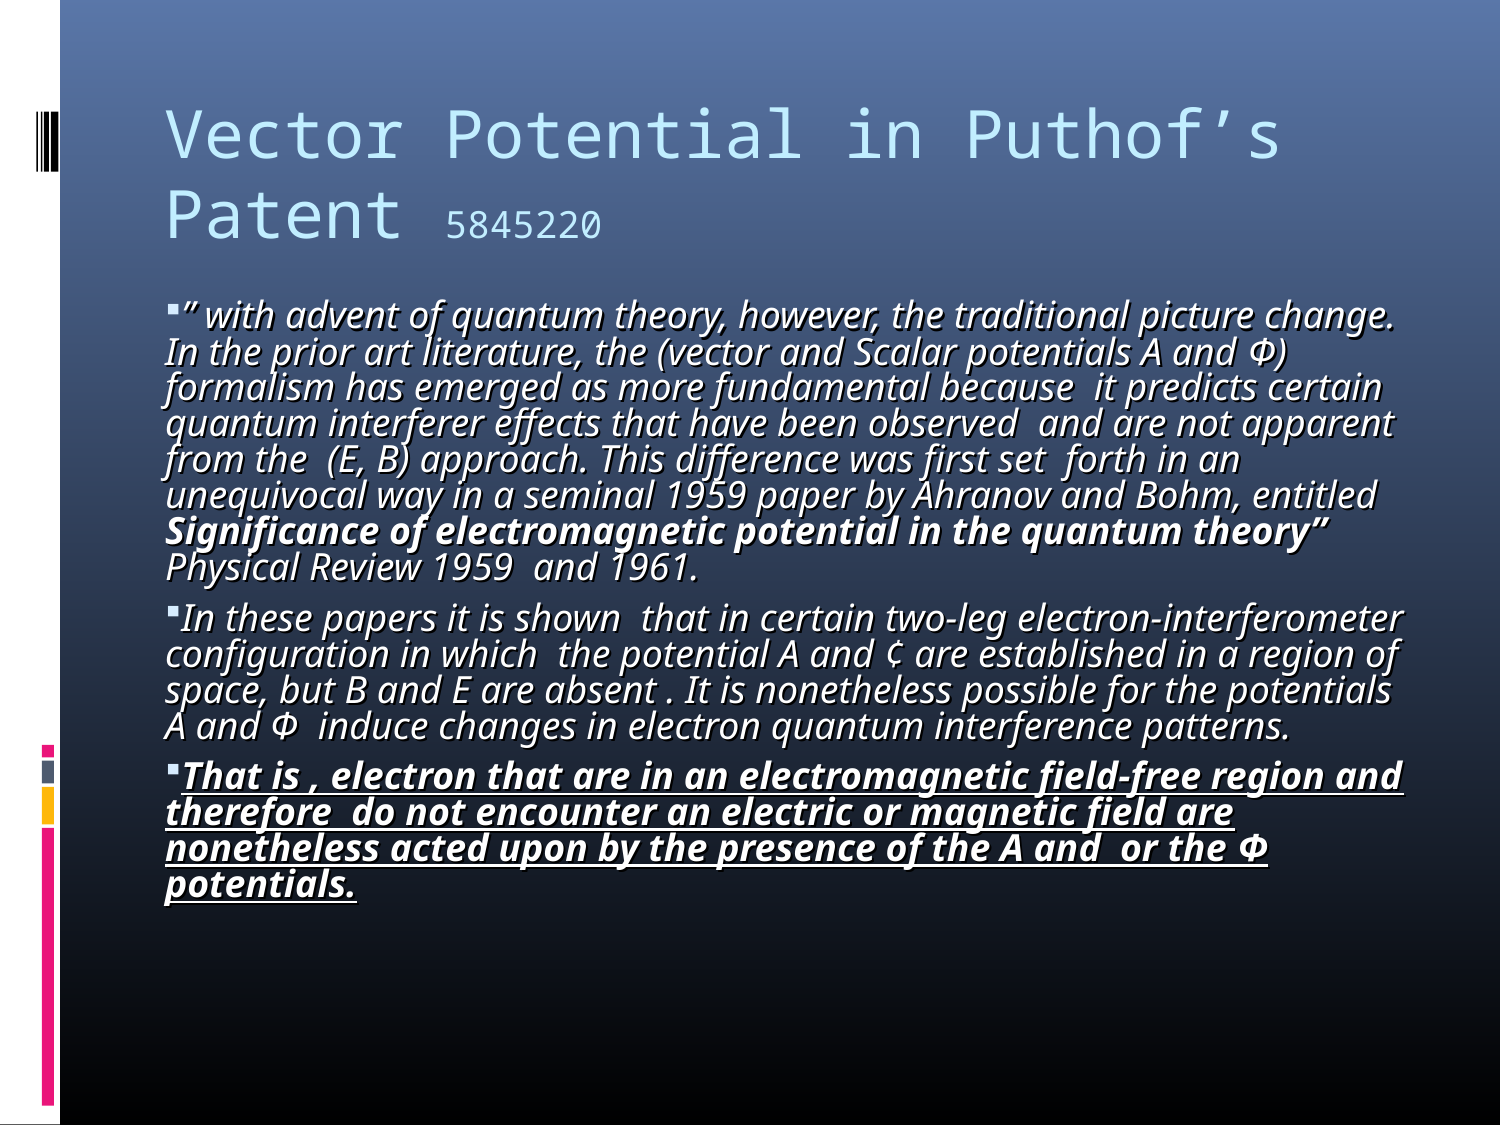

Vector Potential in Puthof’s Patent 5845220
” with advent of quantum theory, however, the traditional picture change. In the prior art literature, the (vector and Scalar potentials A and Φ) formalism has emerged as more fundamental because it predicts certain quantum interferer effects that have been observed and are not apparent from the (E, B) approach. This difference was first set forth in an unequivocal way in a seminal 1959 paper by Ahranov and Bohm, entitled Significance of electromagnetic potential in the quantum theory” Physical Review 1959 and 1961.
In these papers it is shown that in certain two-leg electron-interferometer configuration in which the potential A and ¢ are established in a region of space, but B and E are absent . It is nonetheless possible for the potentials A and Φ induce changes in electron quantum interference patterns.
That is , electron that are in an electromagnetic field-free region and therefore do not encounter an electric or magnetic field are nonetheless acted upon by the presence of the A and or the Φ potentials.